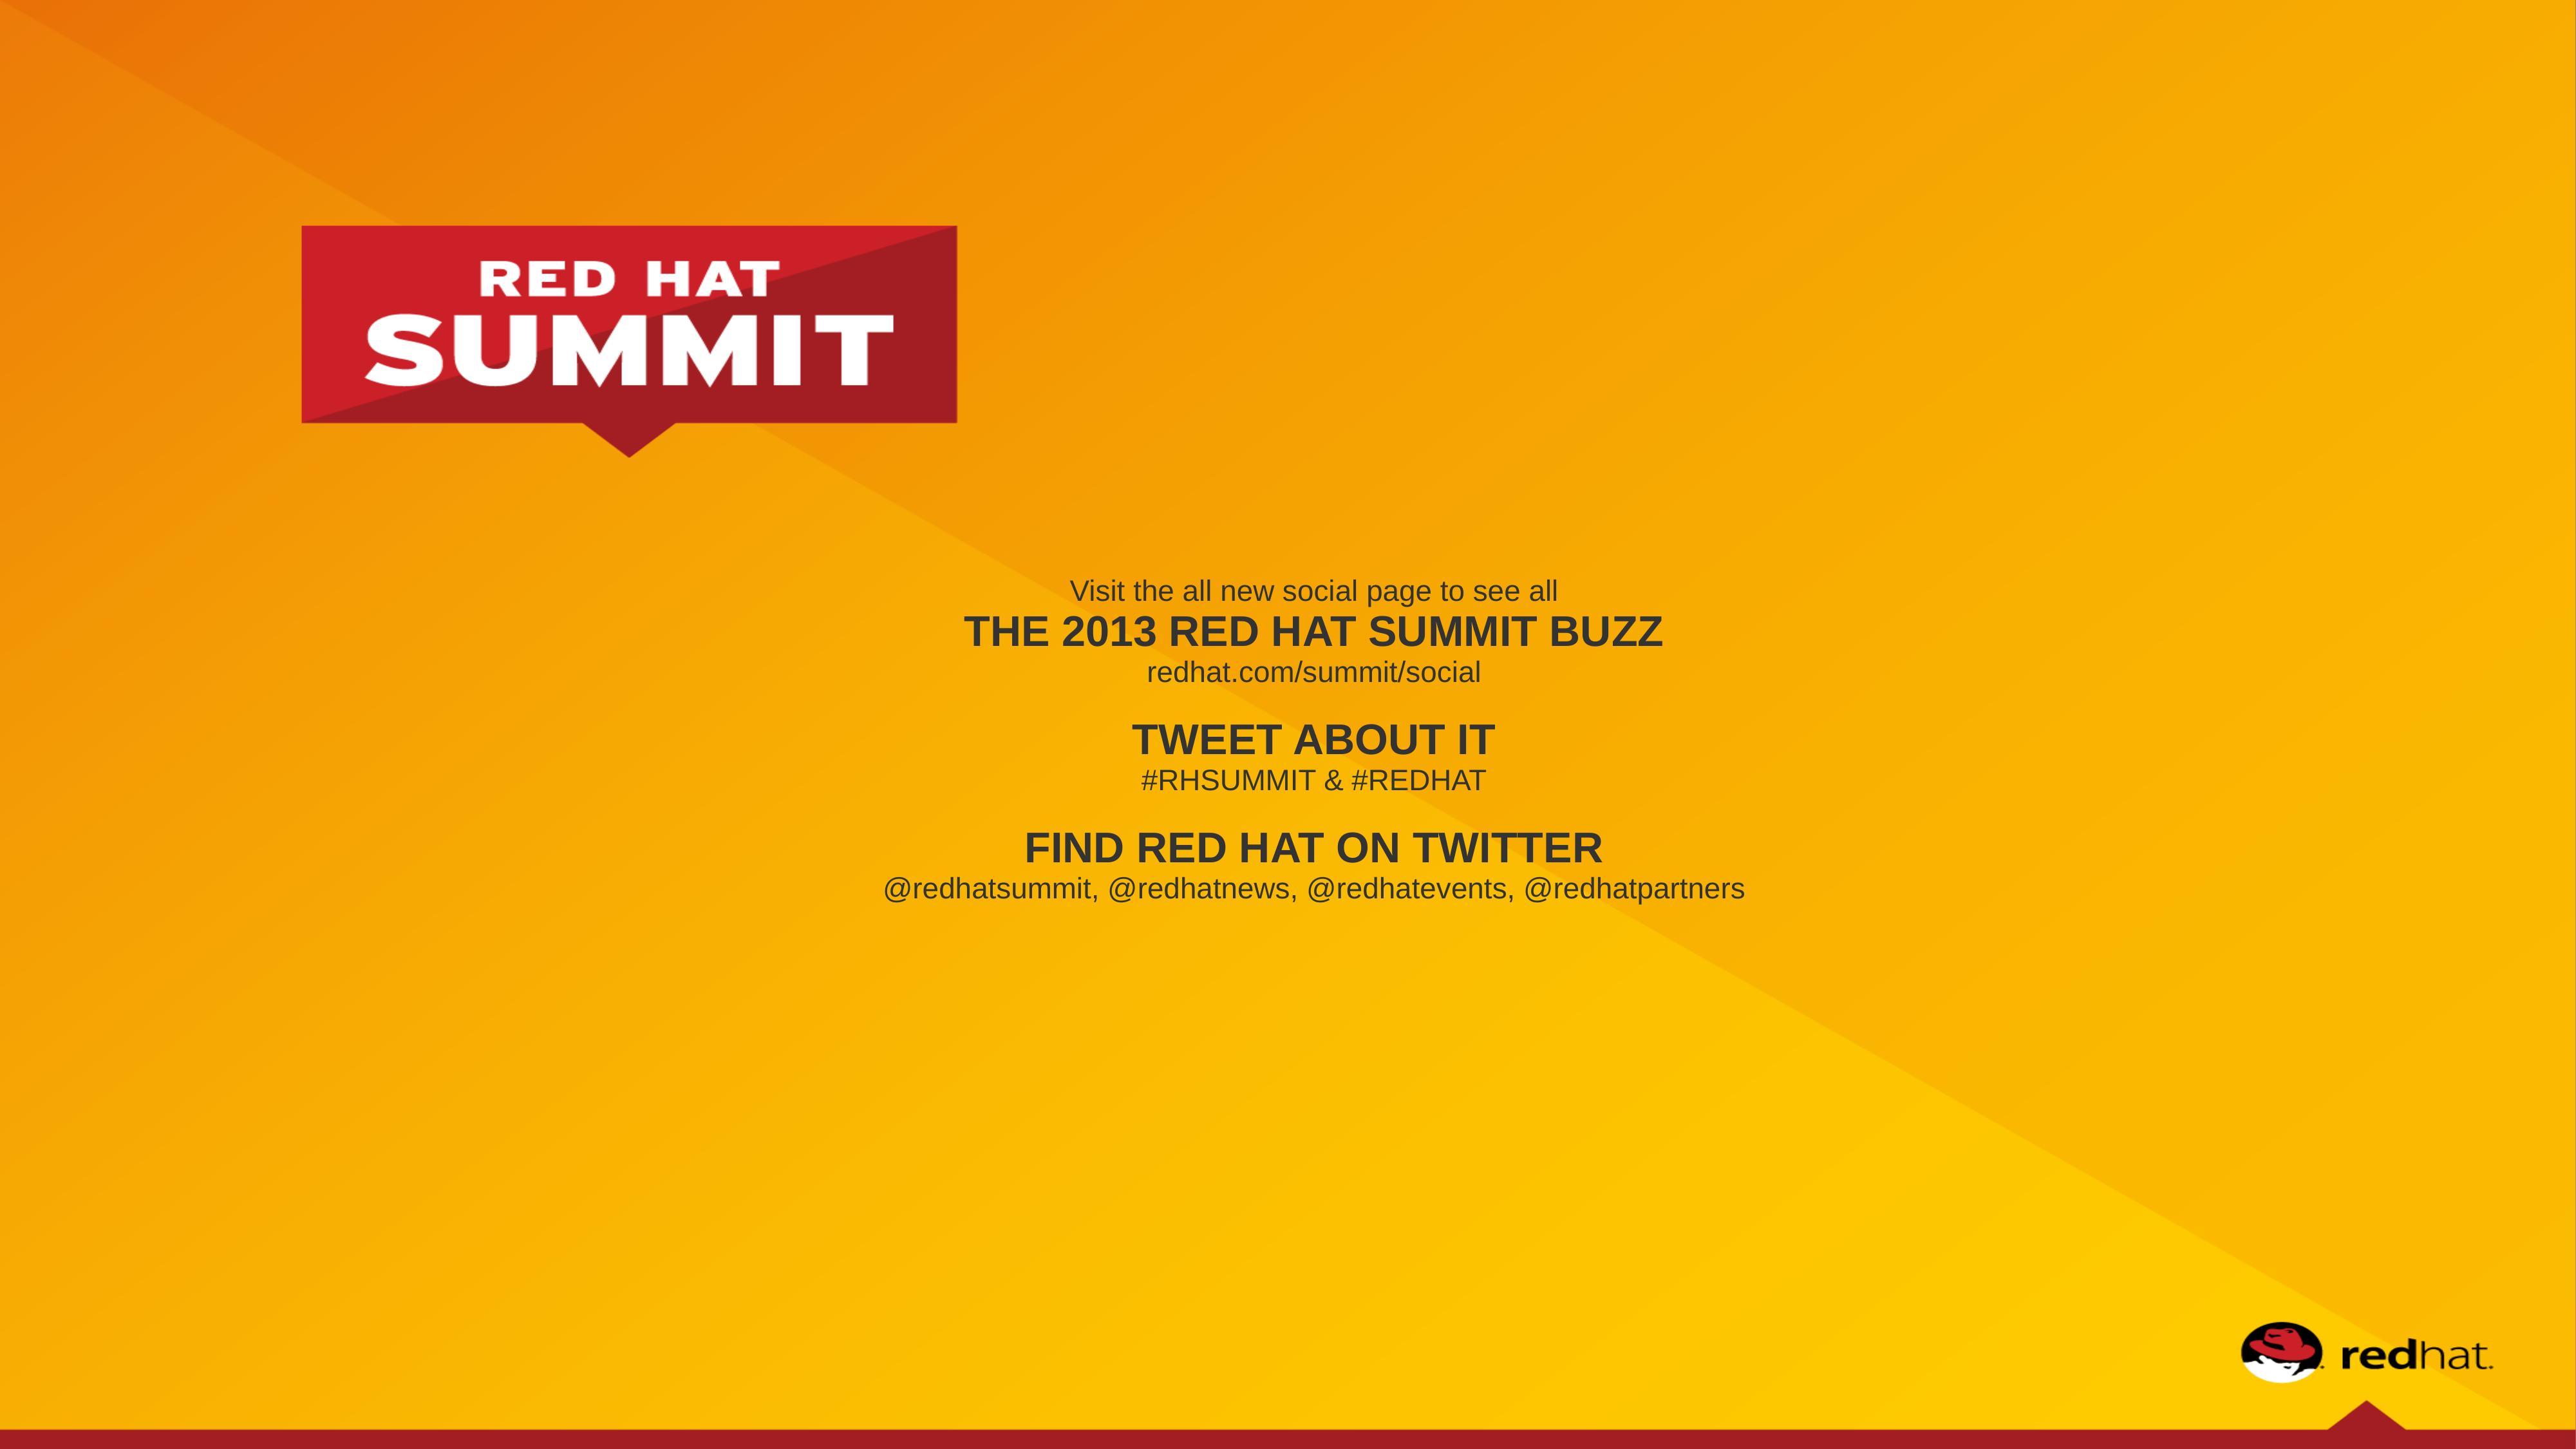

Visit the all new social page to see all
THE 2013 RED HAT SUMMIT BUZZ
redhat.com/summit/social
TWEET ABOUT IT
#RHSUMMIT & #REDHAT
FIND RED HAT ON TWITTER
@redhatsummit, @redhatnews, @redhatevents, @redhatpartners